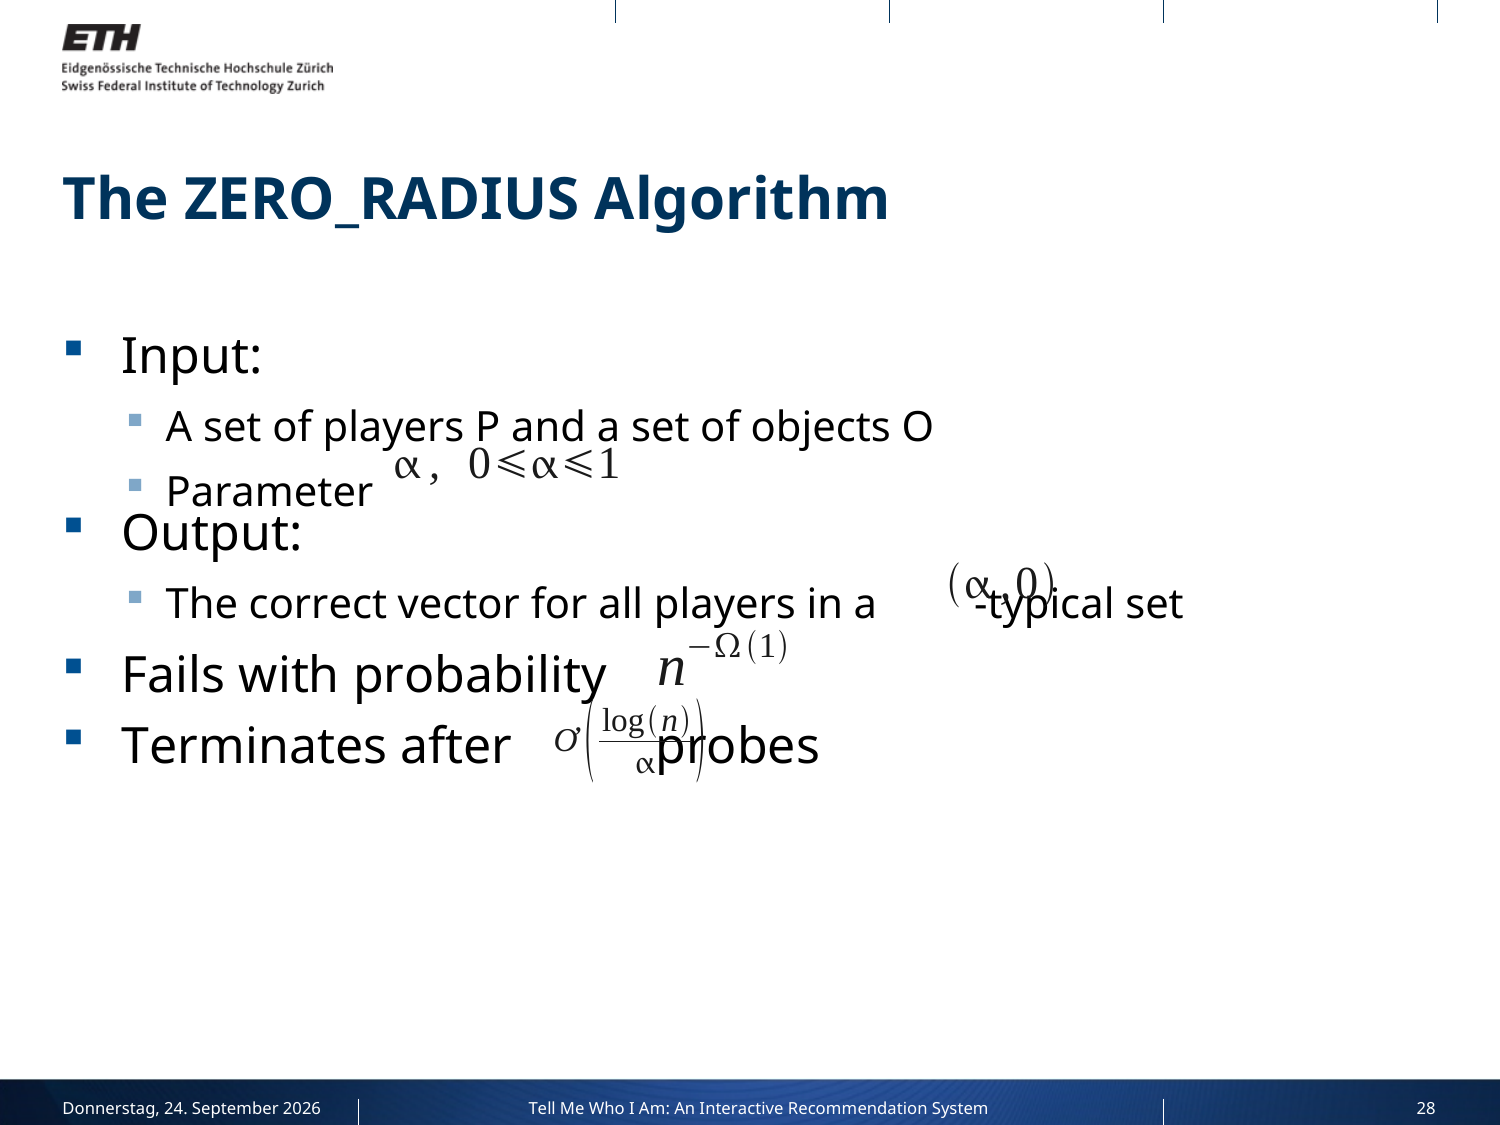

The ZERO_RADIUS Algorithm
Input:
A set of players P and a set of objects O
Parameter
# Output:
The correct vector for all players in a -typical set
Fails with probability
Terminates after probes
28